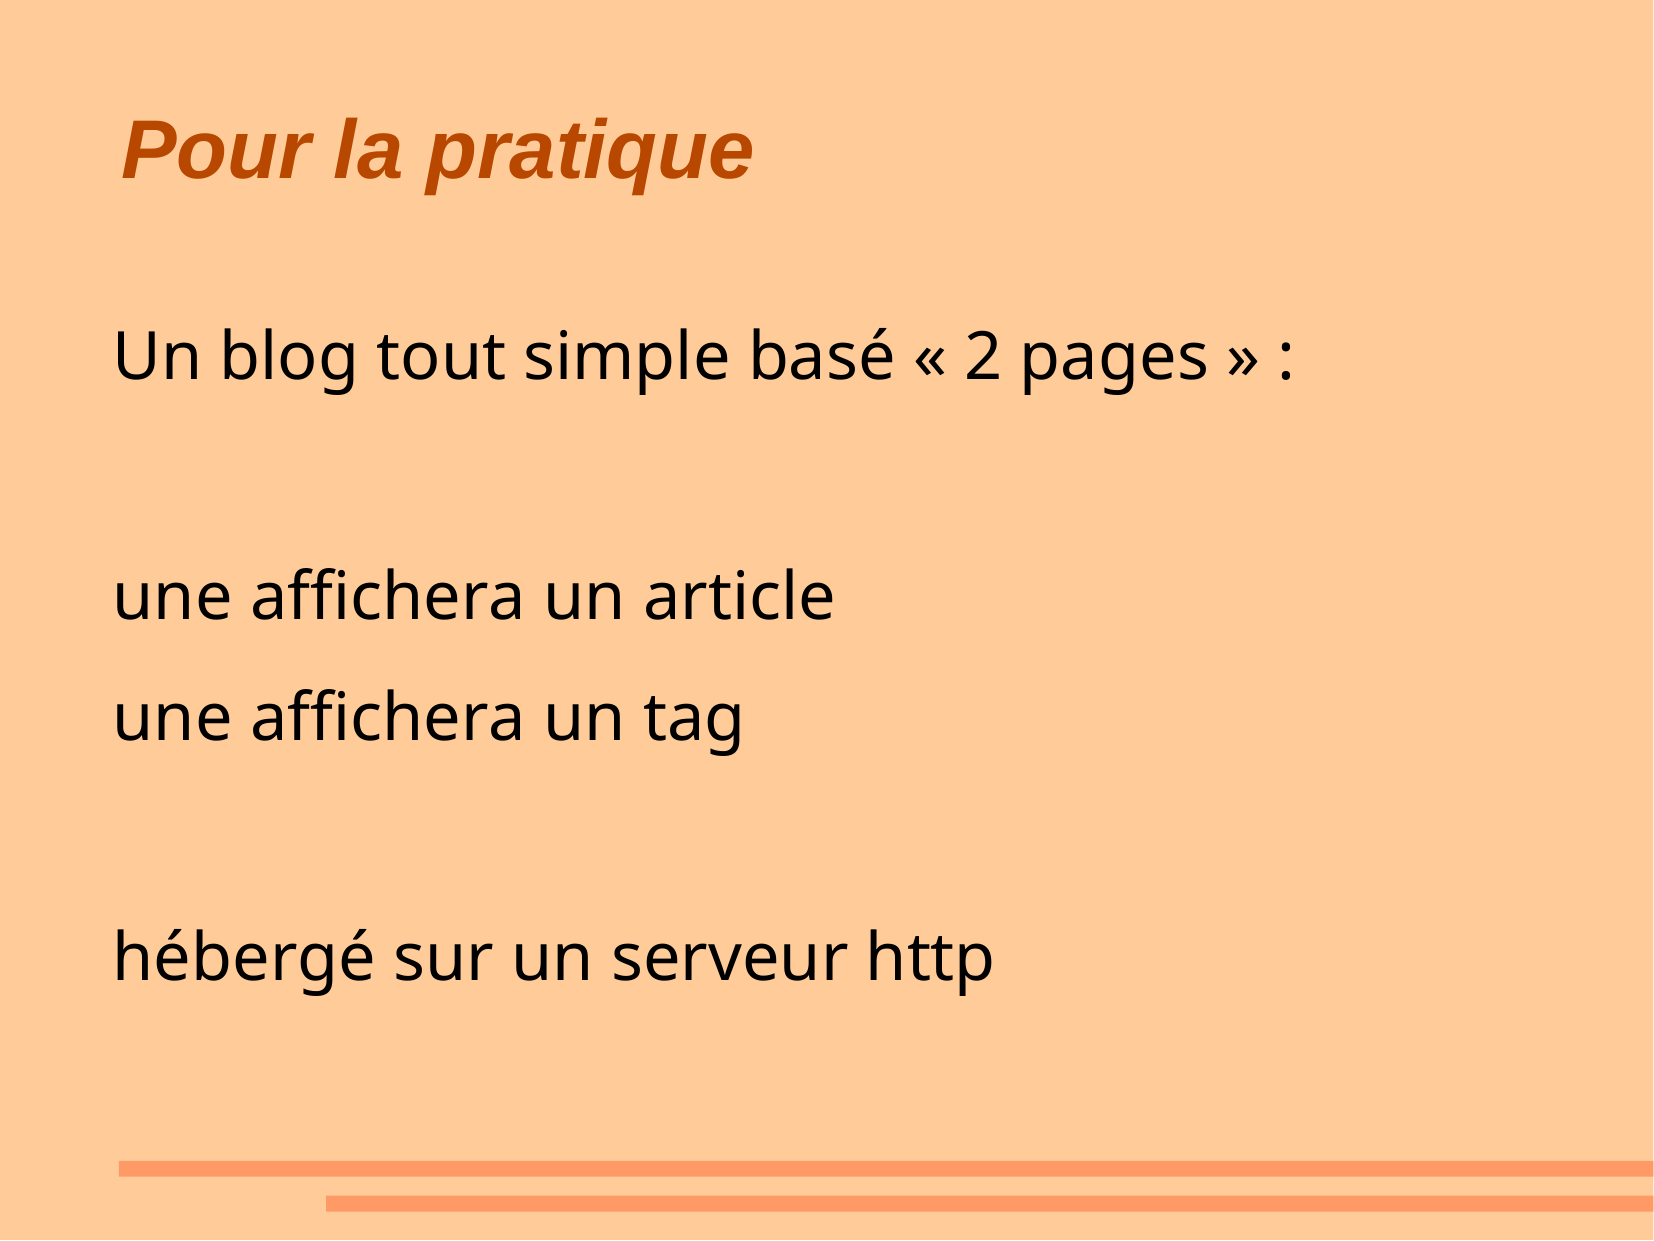

# Pour la pratique
Un blog tout simple basé « 2 pages » :
une affichera un article
une affichera un tag
hébergé sur un serveur http